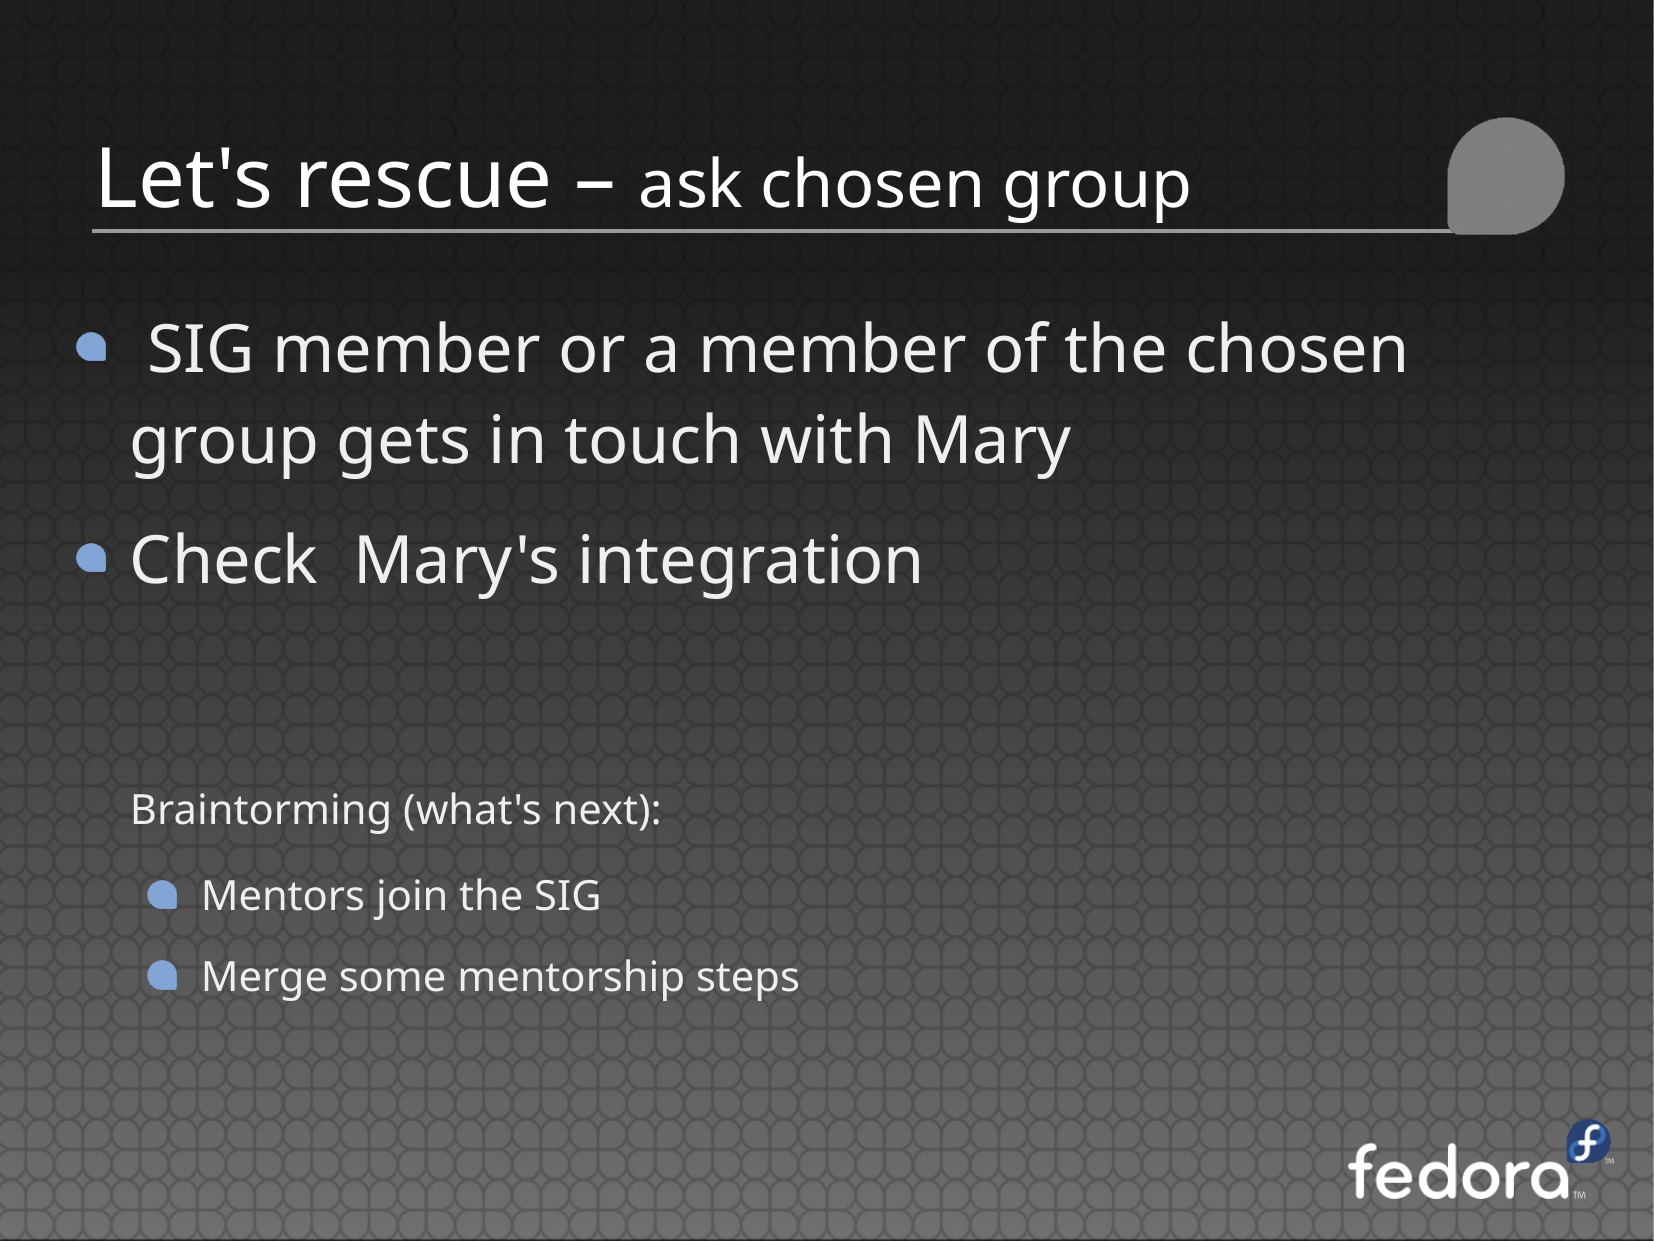

# Let's rescue – ask chosen group
 SIG member or a member of the chosen group gets in touch with Mary
Check Mary's integration
Braintorming (what's next):
Mentors join the SIG
Merge some mentorship steps